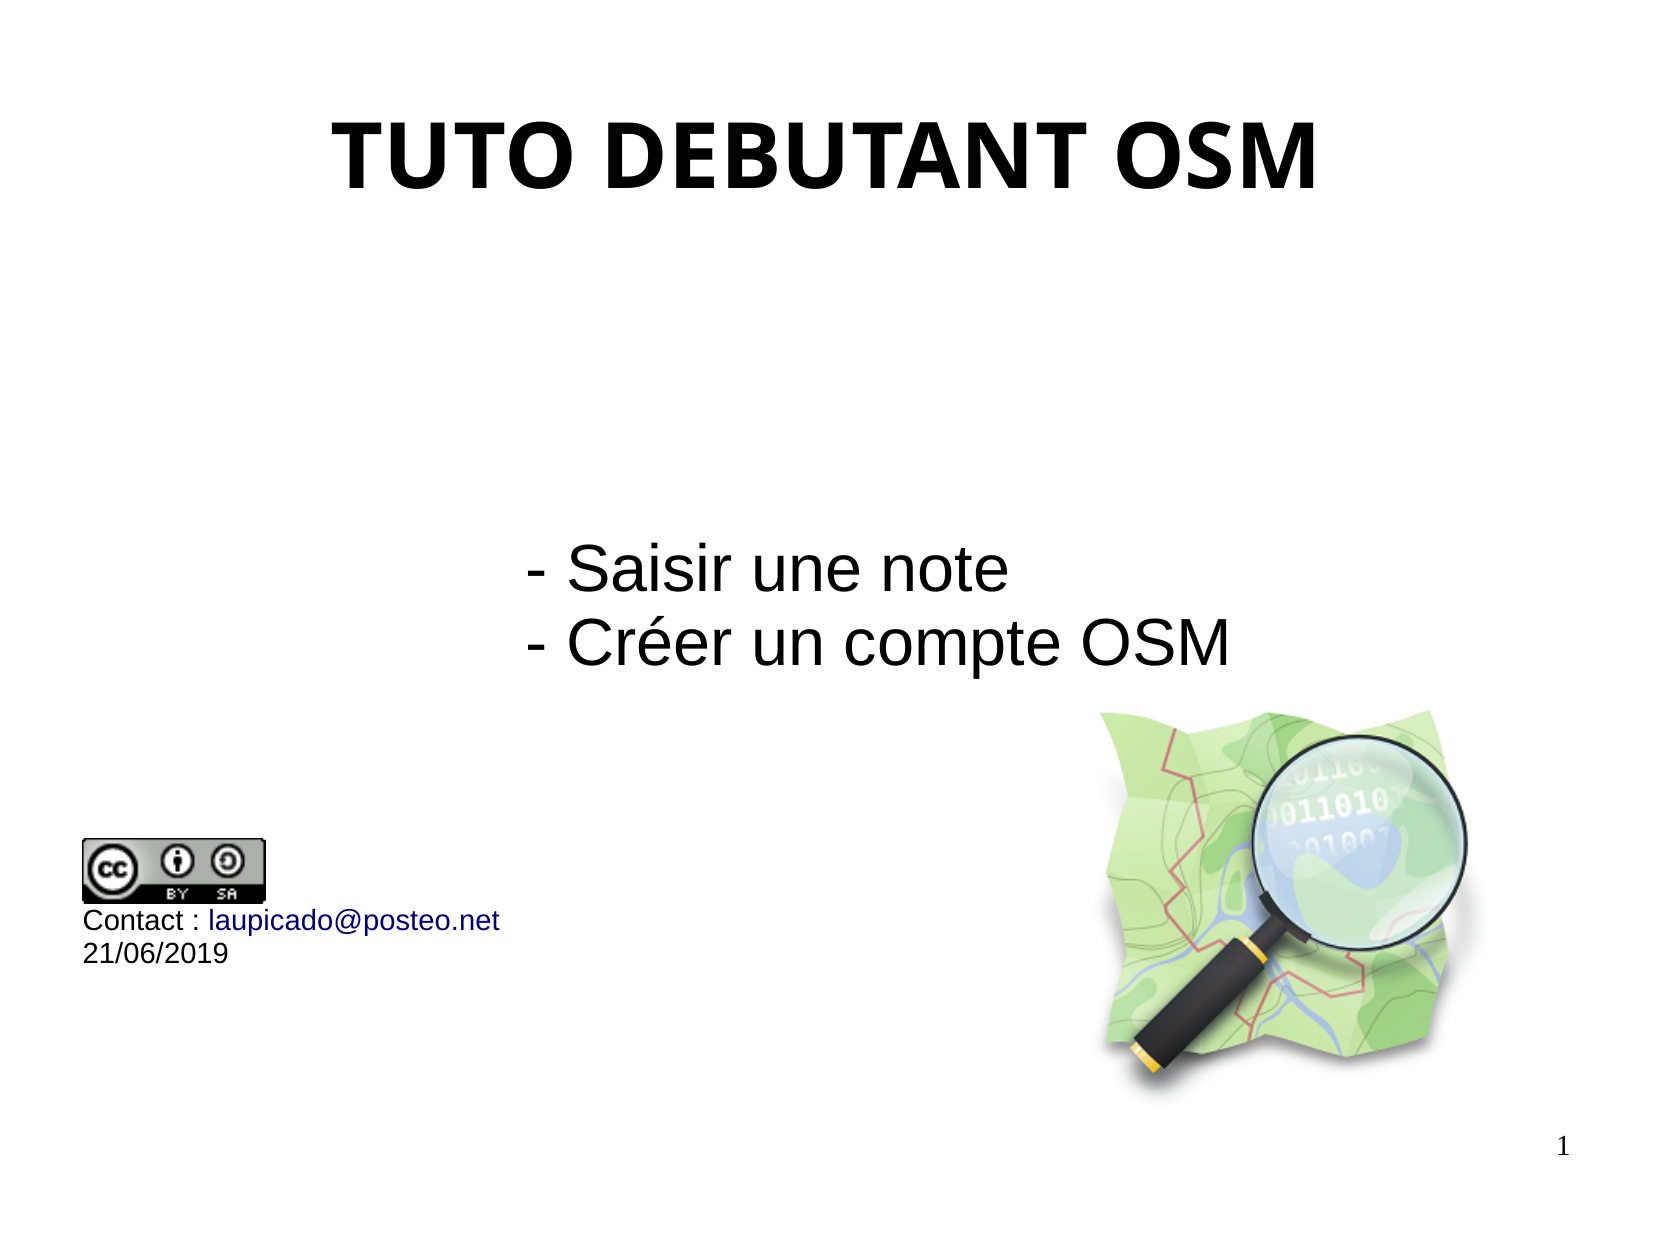

# TUTO DEBUTANT OSM
						- Saisir une note
						- Créer un compte OSM
Contact : laupicado@posteo.net
21/06/2019
1